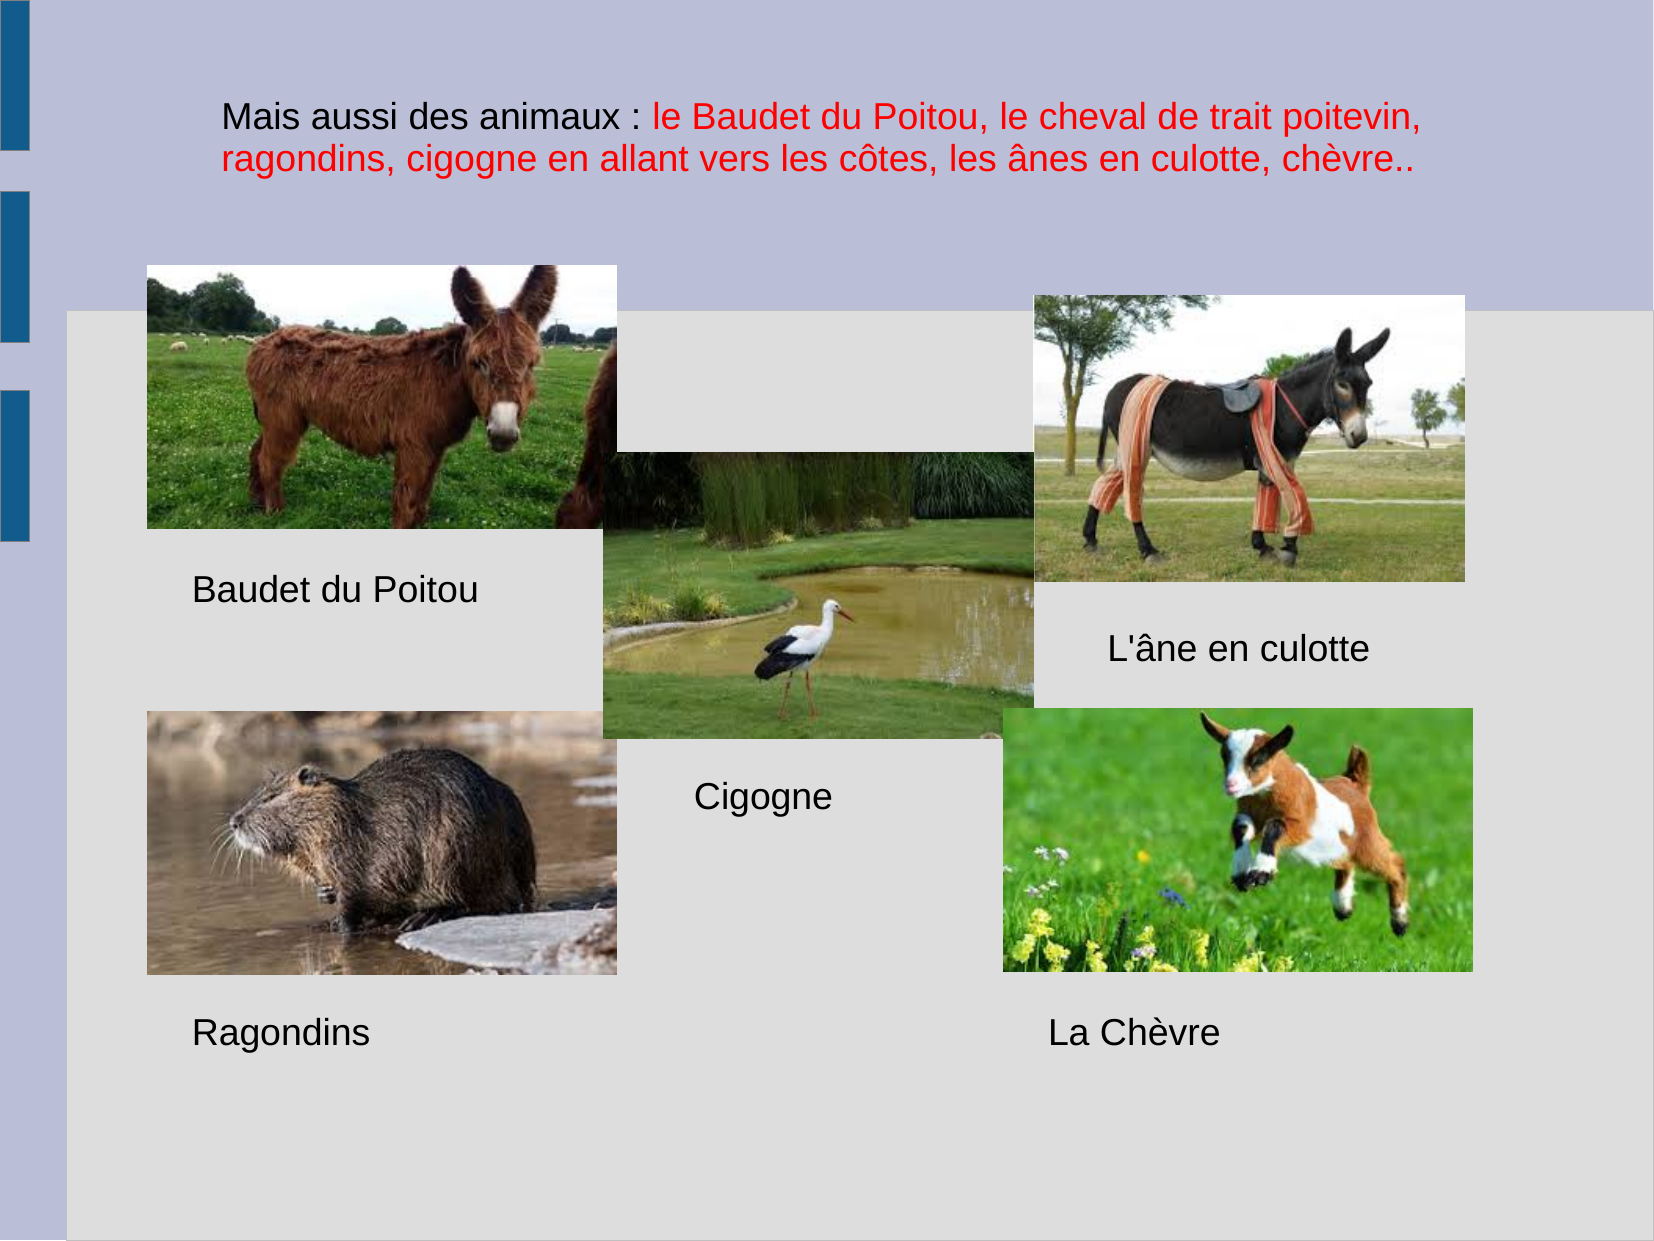

Mais aussi des animaux : le Baudet du Poitou, le cheval de trait poitevin, ragondins, cigogne en allant vers les côtes, les ânes en culotte, chèvre..
Baudet du Poitou
L'âne en culotte
Cigogne
Ragondins
La Chèvre